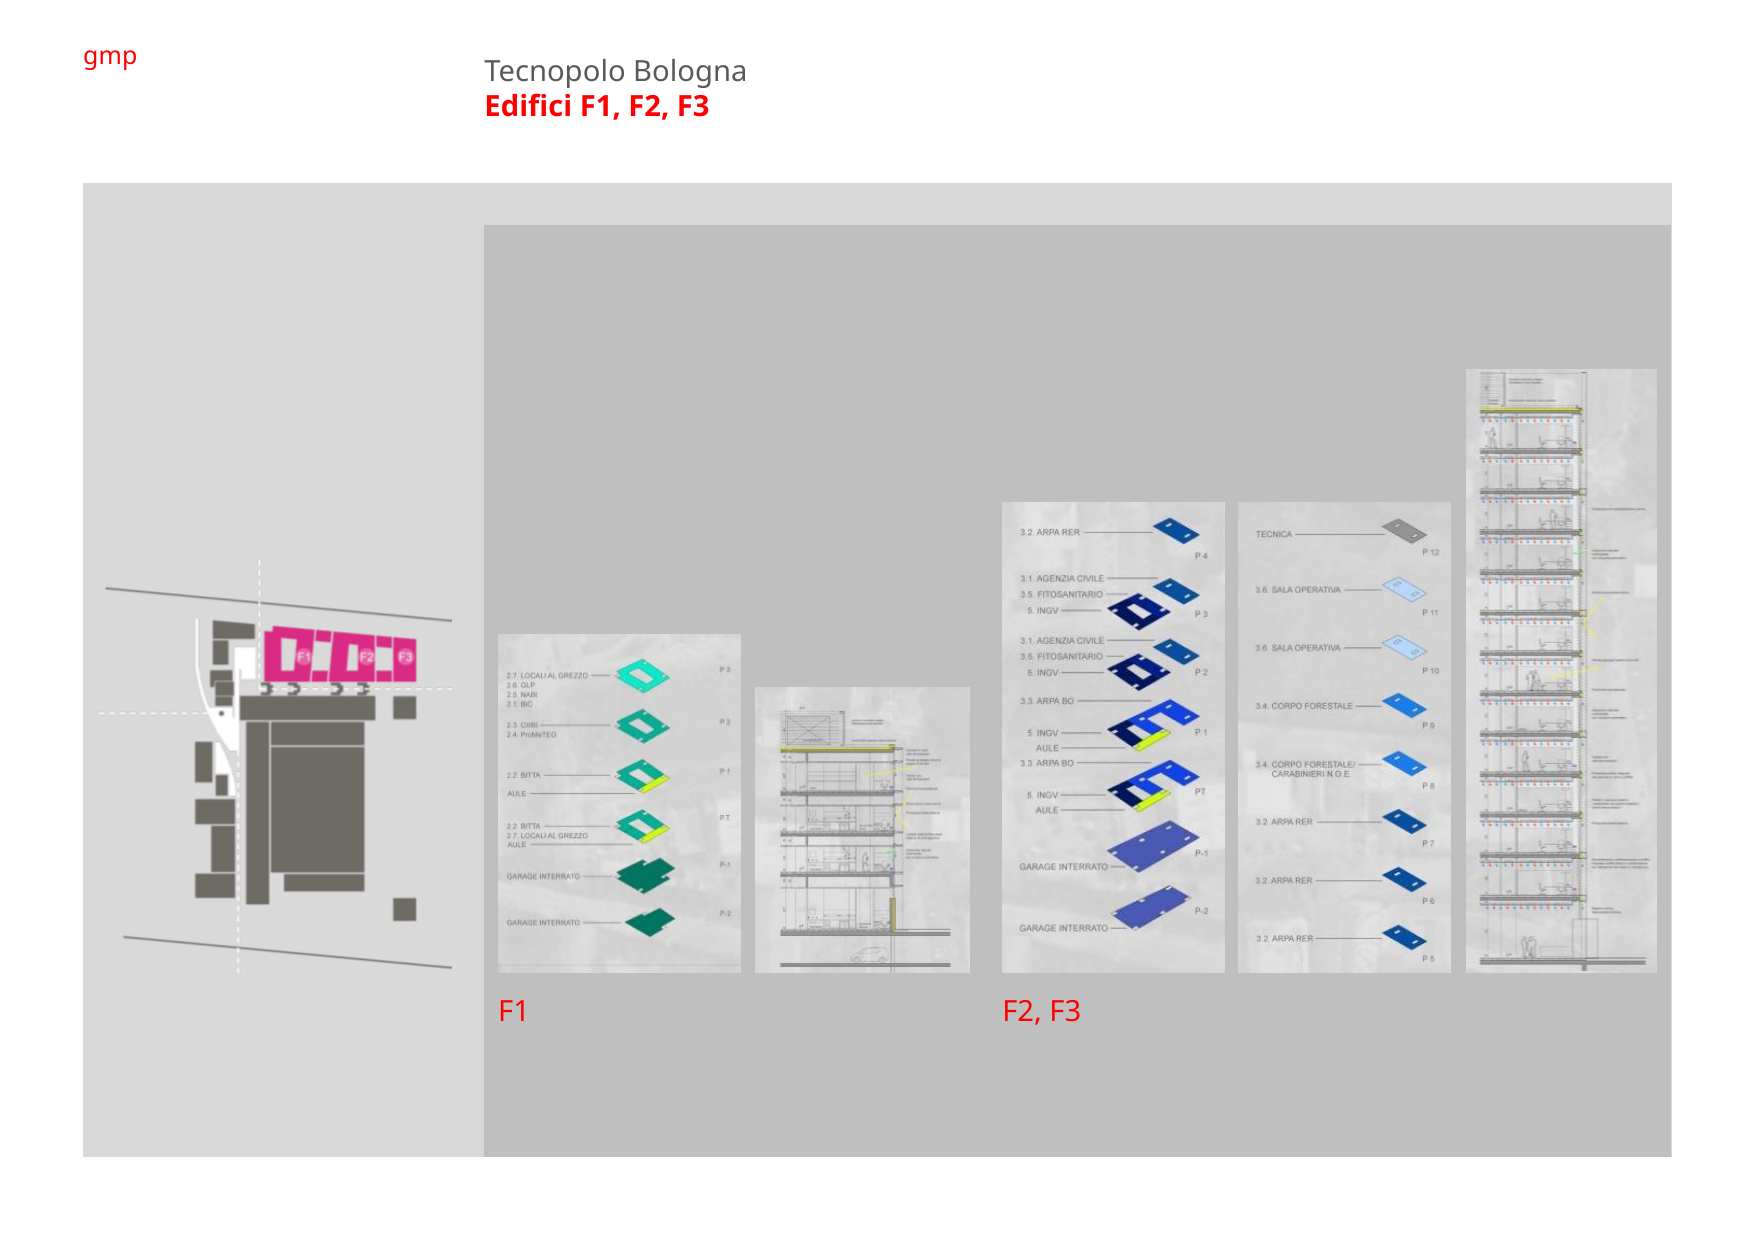

# Edifici F1, F2, F3
F1
F2, F3